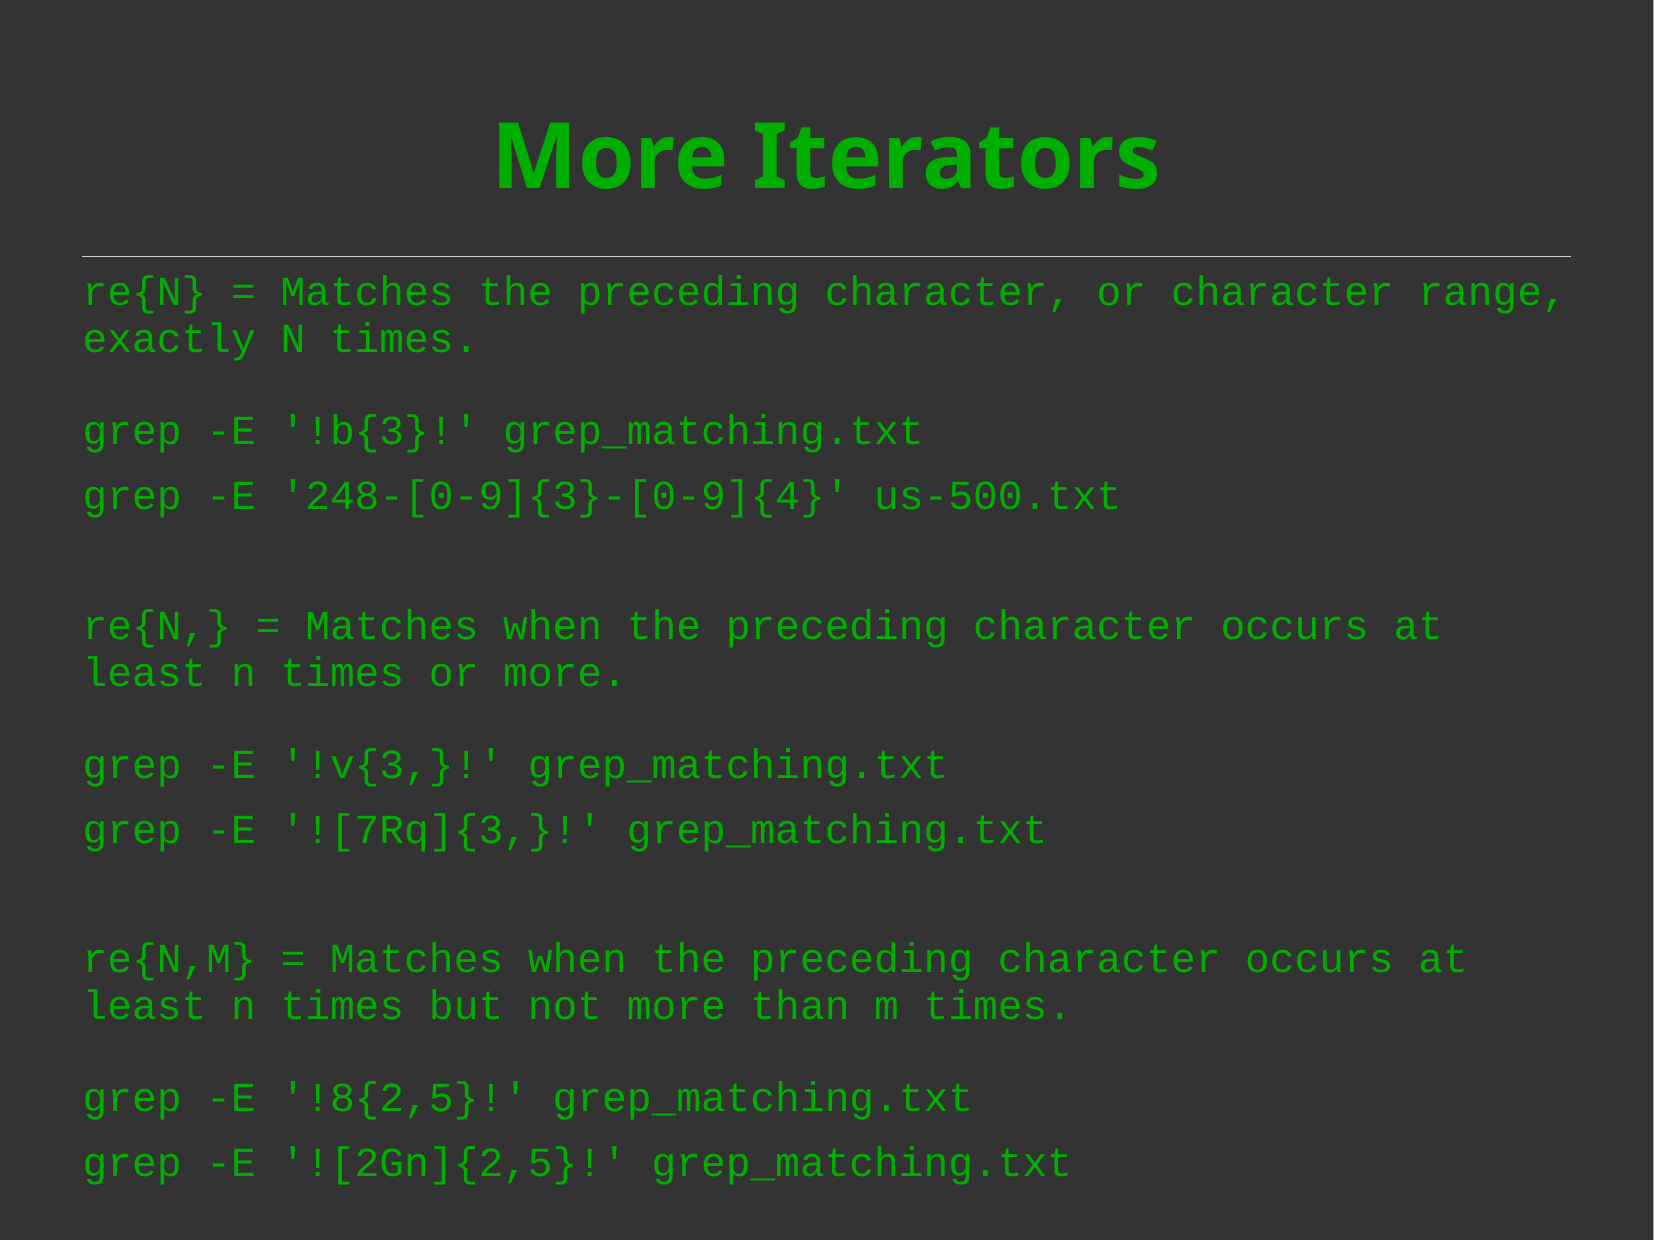

# More Iterators
re{N} = Matches the preceding character, or character range, exactly N times.
grep -E '!b{3}!' grep_matching.txt
grep -E '248-[0-9]{3}-[0-9]{4}' us-500.txt
re{N,} = Matches when the preceding character occurs at least n times or more.
grep -E '!v{3,}!' grep_matching.txt
grep -E '![7Rq]{3,}!' grep_matching.txt
re{N,M} = Matches when the preceding character occurs at least n times but not more than m times.
grep -E '!8{2,5}!' grep_matching.txt
grep -E '![2Gn]{2,5}!' grep_matching.txt